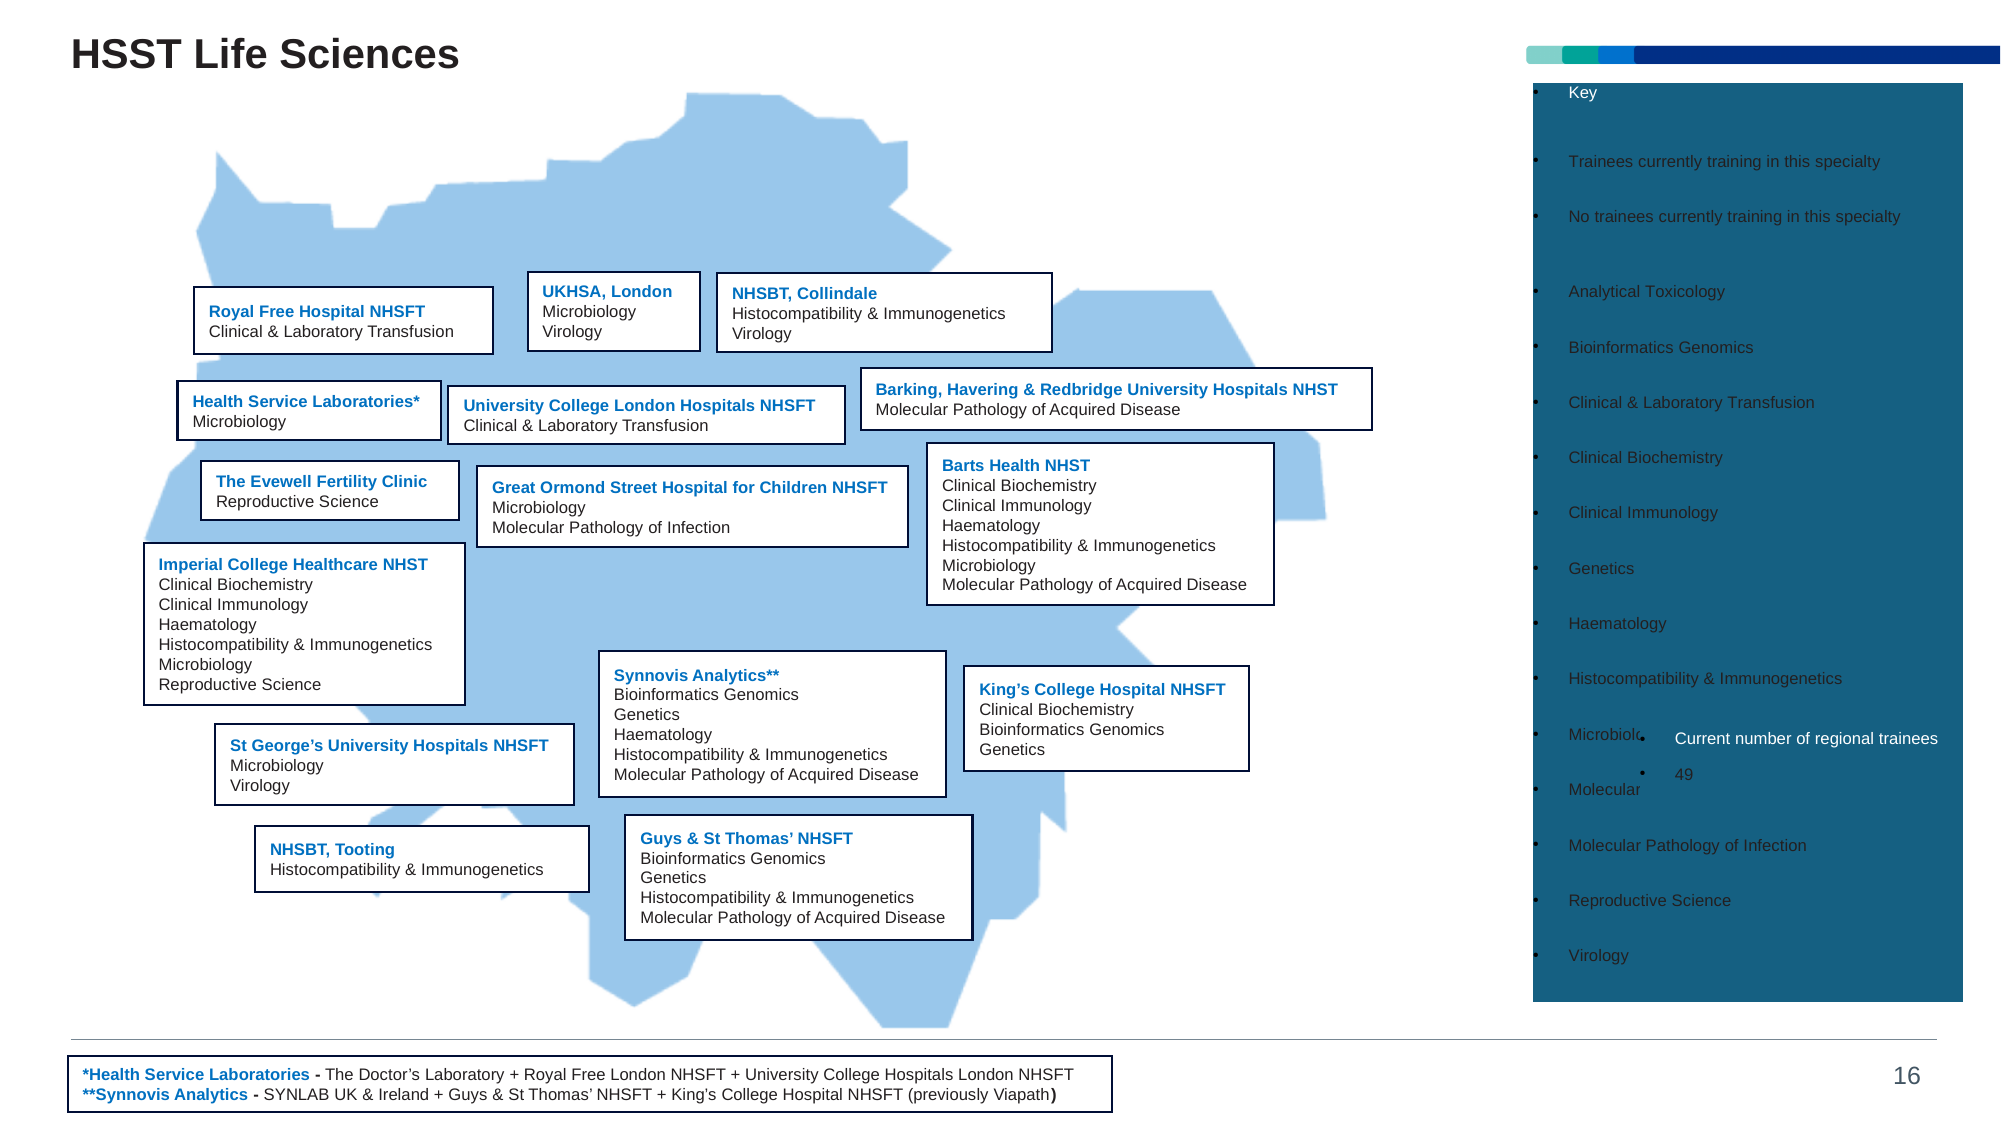

# HSST Life Sciences
| Key | |
| --- | --- |
| Trainees currently training in this specialty | |
| No trainees currently training in this specialty | |
| Specialty | |
| --- | --- |
| Analytical Toxicology | |
| Bioinformatics Genomics | |
| Clinical & Laboratory Transfusion | |
| Clinical Biochemistry | |
| Clinical Immunology | |
| Genetics | |
| Haematology | |
| Histocompatibility & Immunogenetics | |
| Microbiology | |
| Molecular Pathology of Acquired Disease | |
| Molecular Pathology of Infection | |
| Reproductive Science | |
| Virology | |
UKHSA, London
Microbiology
Virology
NHSBT, Collindale
Histocompatibility & Immunogenetics
Virology
Royal Free Hospital NHSFT
Clinical & Laboratory Transfusion
Barking, Havering & Redbridge University Hospitals NHST
Molecular Pathology of Acquired Disease
Health Service Laboratories*
Microbiology
University College London Hospitals NHSFT
Clinical & Laboratory Transfusion
Barts Health NHST
Clinical Biochemistry
Clinical Immunology
Haematology
Histocompatibility & Immunogenetics
Microbiology
Molecular Pathology of Acquired Disease
The Evewell Fertility Clinic
Reproductive Science
Great Ormond Street Hospital for Children NHSFT
Microbiology
Molecular Pathology of Infection
Imperial College Healthcare NHST
Clinical Biochemistry
Clinical Immunology
Haematology
Histocompatibility & Immunogenetics
Microbiology
Reproductive Science
Synnovis Analytics**
Bioinformatics Genomics
Genetics
Haematology
Histocompatibility & Immunogenetics
Molecular Pathology of Acquired Disease
King’s College Hospital NHSFT
Clinical Biochemistry
Bioinformatics Genomics
Genetics
St George’s University Hospitals NHSFT
Microbiology
Virology
| Current number of regional trainees |
| --- |
| 49 |
Guys & St Thomas’ NHSFT
Bioinformatics Genomics
Genetics
Histocompatibility & Immunogenetics
Molecular Pathology of Acquired Disease
NHSBT, Tooting
Histocompatibility & Immunogenetics
*Health Service Laboratories - The Doctor’s Laboratory + Royal Free London NHSFT + University College Hospitals London NHSFT
**Synnovis Analytics - SYNLAB UK & Ireland + Guys & St Thomas’ NHSFT + King’s College Hospital NHSFT (previously Viapath)